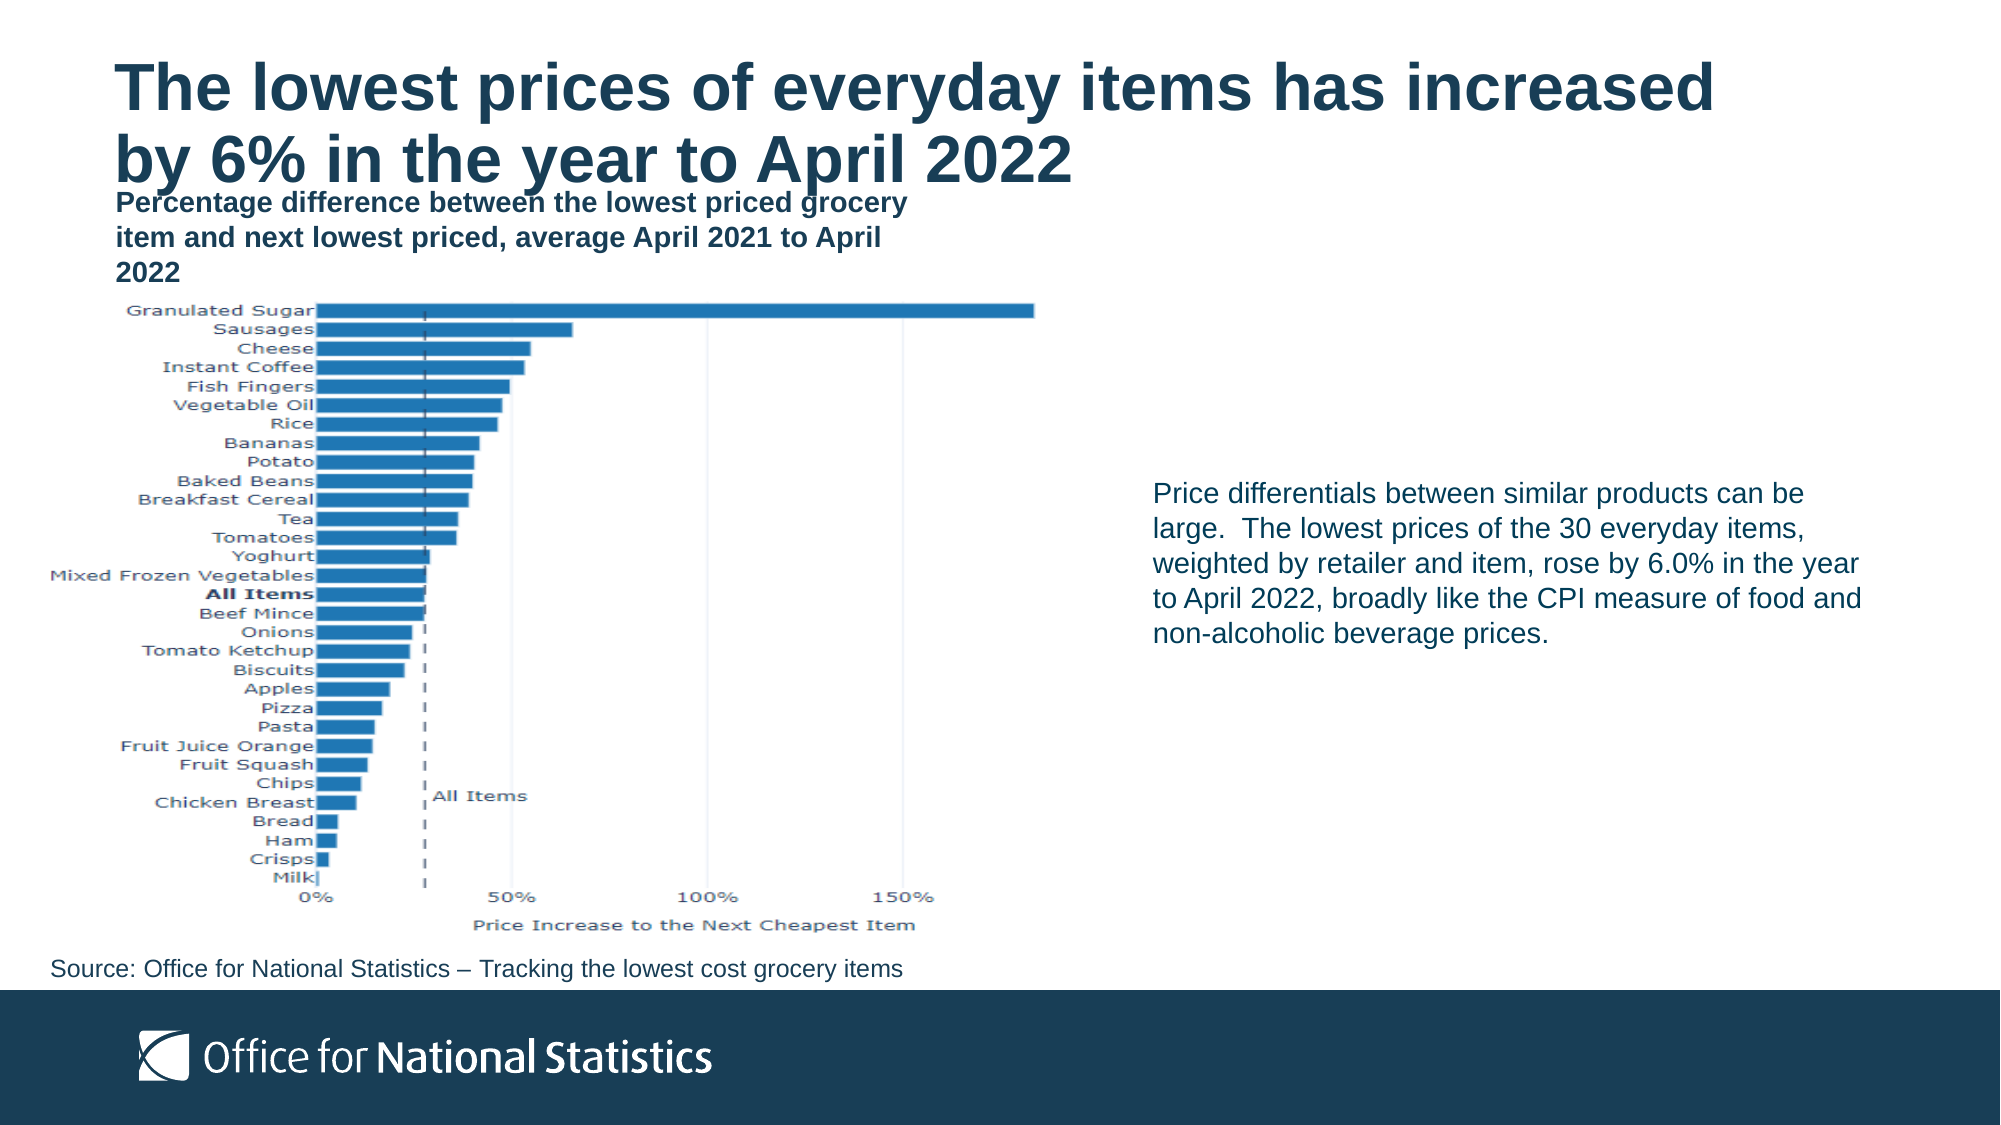

# The lowest prices of everyday items has increased by 6% in the year to April 2022
Percentage difference between the lowest priced grocery item and next lowest priced, average April 2021 to April 2022
Price differentials between similar products can be large. The lowest prices of the 30 everyday items, weighted by retailer and item, rose by 6.0% in the year to April 2022, broadly like the CPI measure of food and non-alcoholic beverage prices.
Source: Office for National Statistics – Tracking the lowest cost grocery items